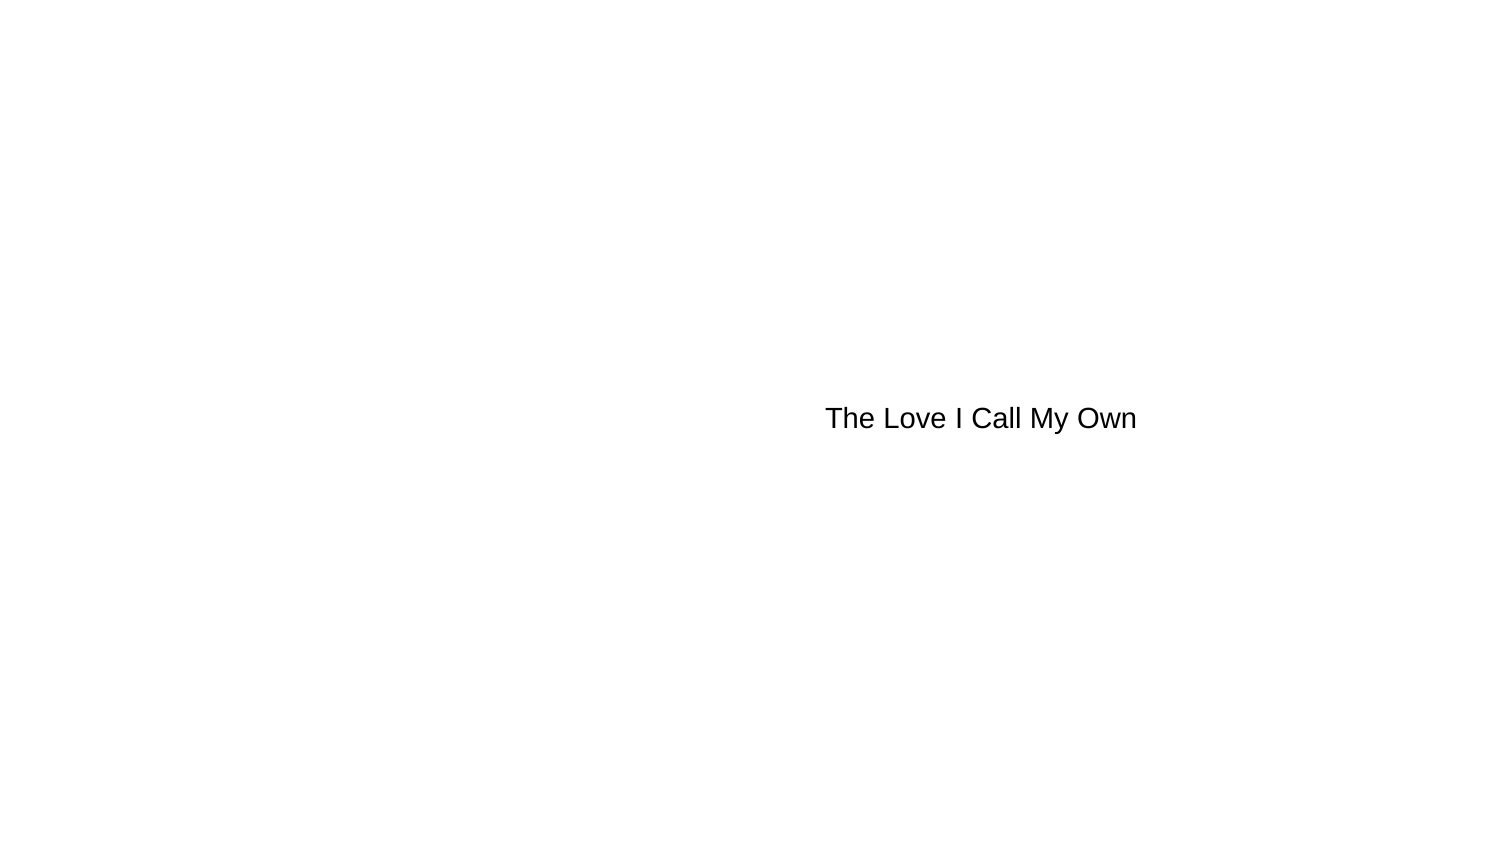

# The Love I Call My Own